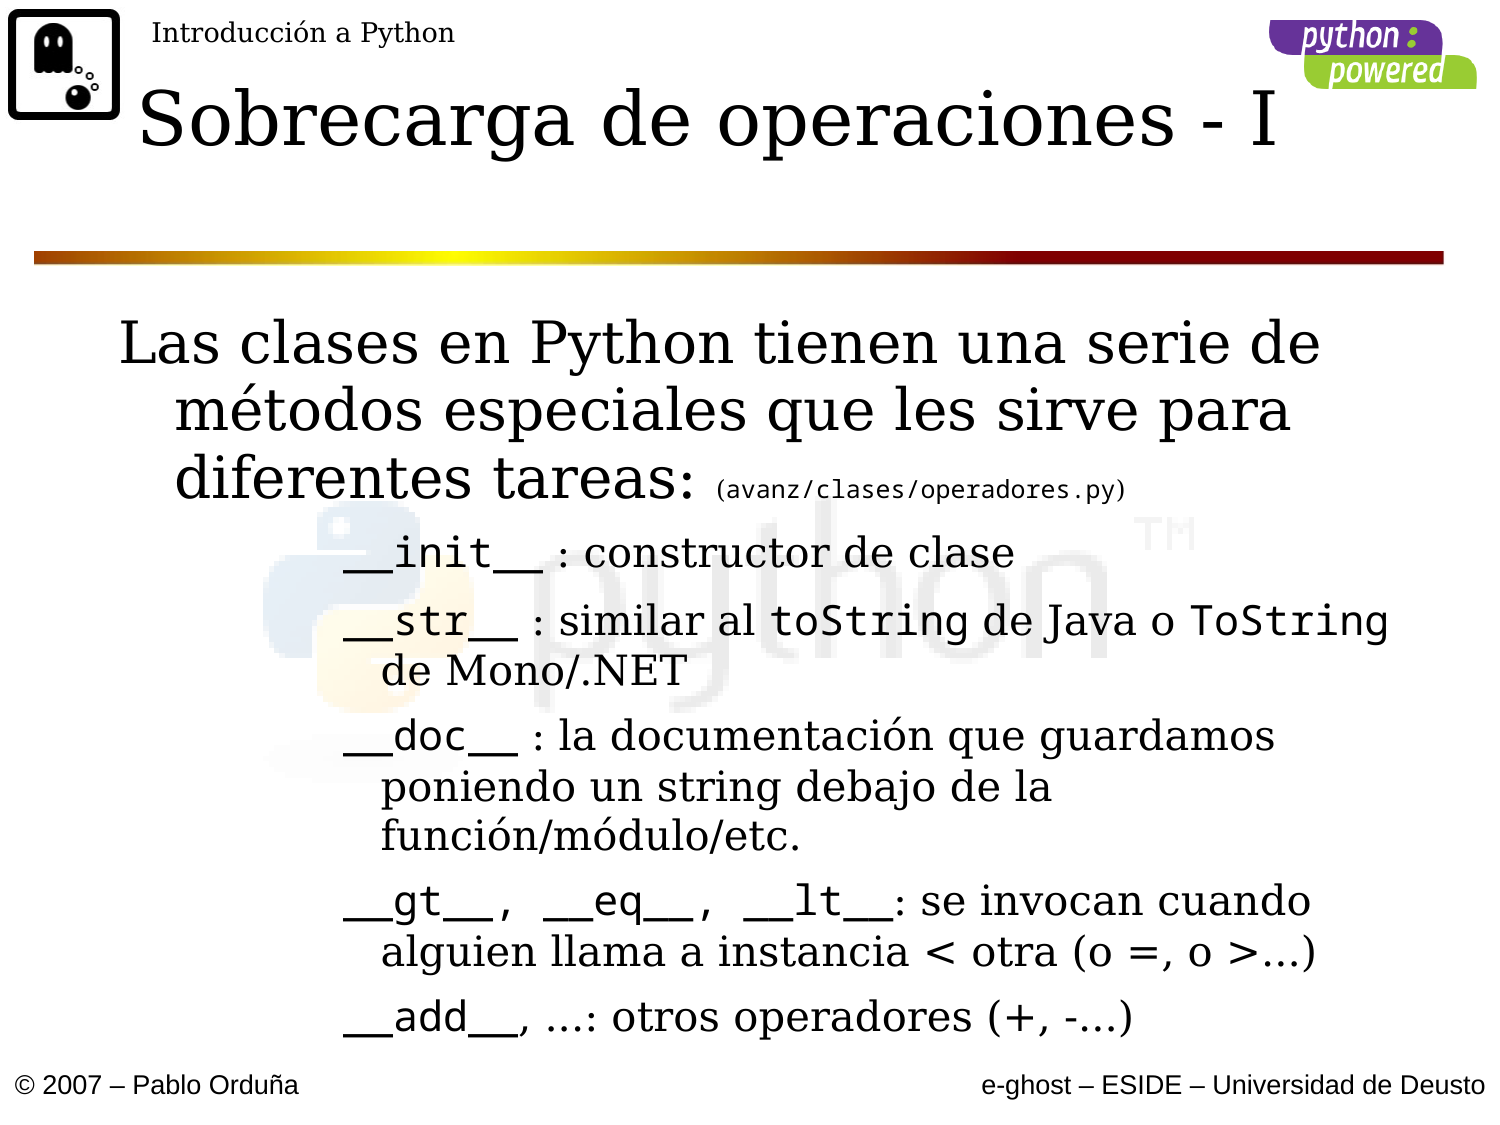

# Sobrecarga de operaciones - I
Las clases en Python tienen una serie de métodos especiales que les sirve para diferentes tareas: (avanz/clases/operadores.py)
__init__ : constructor de clase
__str__ : similar al toString de Java o ToString de Mono/.NET
__doc__ : la documentación que guardamos poniendo un string debajo de la función/módulo/etc.
__gt__, __eq__, __lt__: se invocan cuando alguien llama a instancia < otra (o =, o >...)
__add__, ...: otros operadores (+, -...)